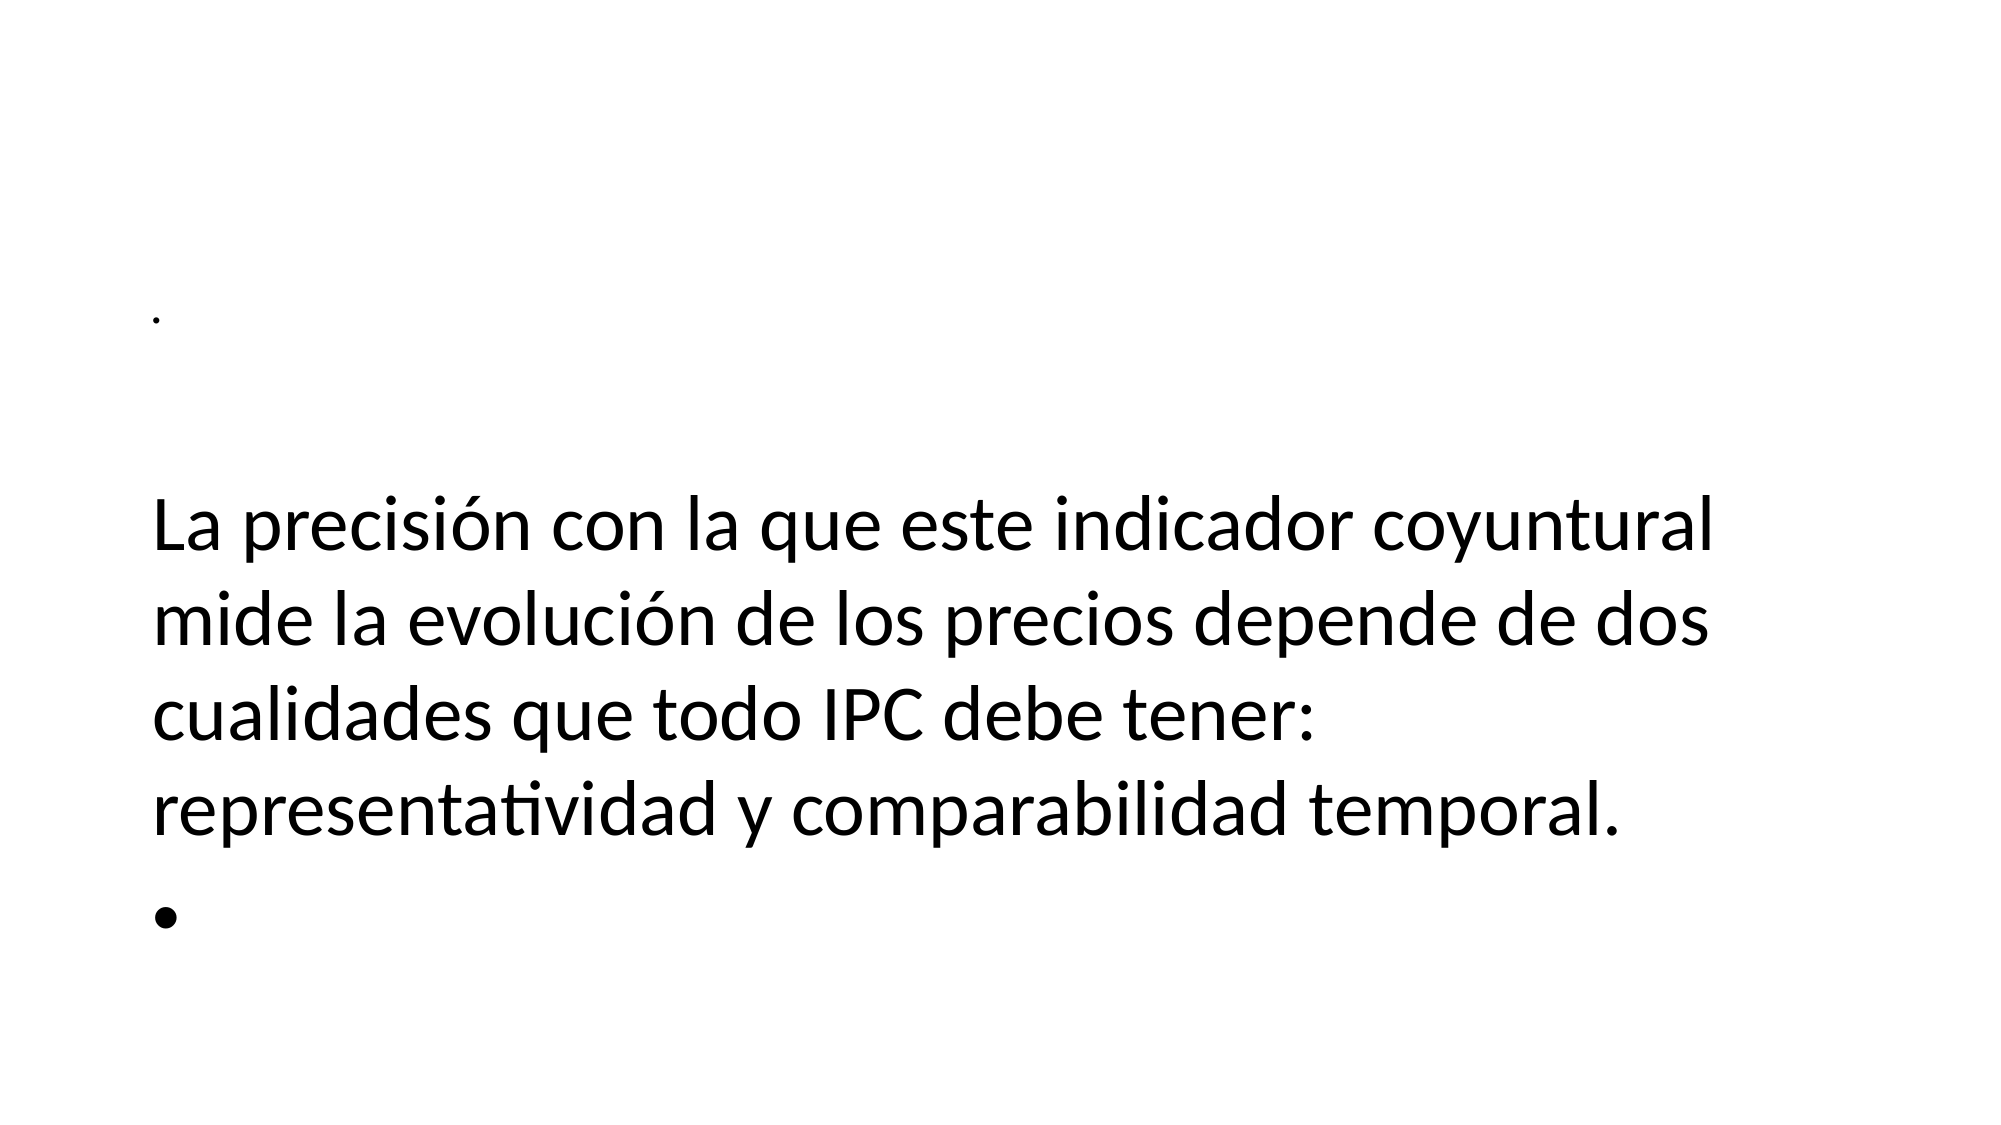

#
La precisión con la que este indicador coyuntural mide la evolución de los precios depende de dos cualidades que todo IPC debe tener: representatividad y comparabilidad temporal.